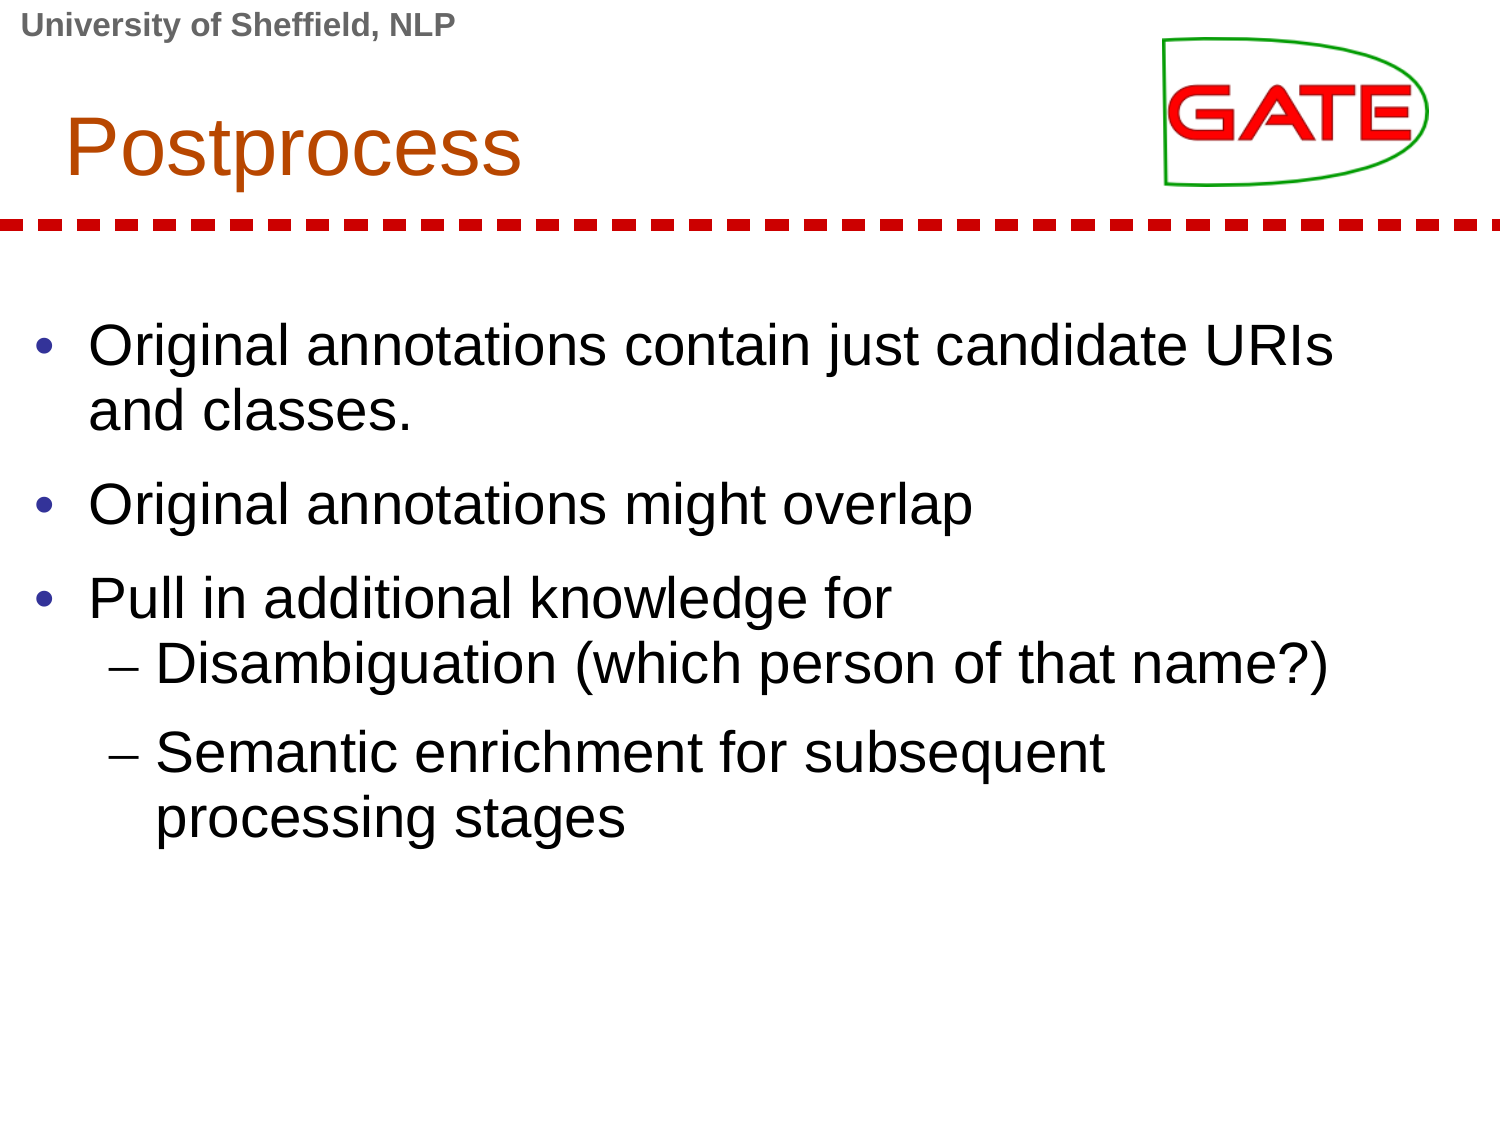

# Postprocess
Original annotations contain just candidate URIs and classes.
Original annotations might overlap
Pull in additional knowledge for
Disambiguation (which person of that name?)
Semantic enrichment for subsequent processing stages